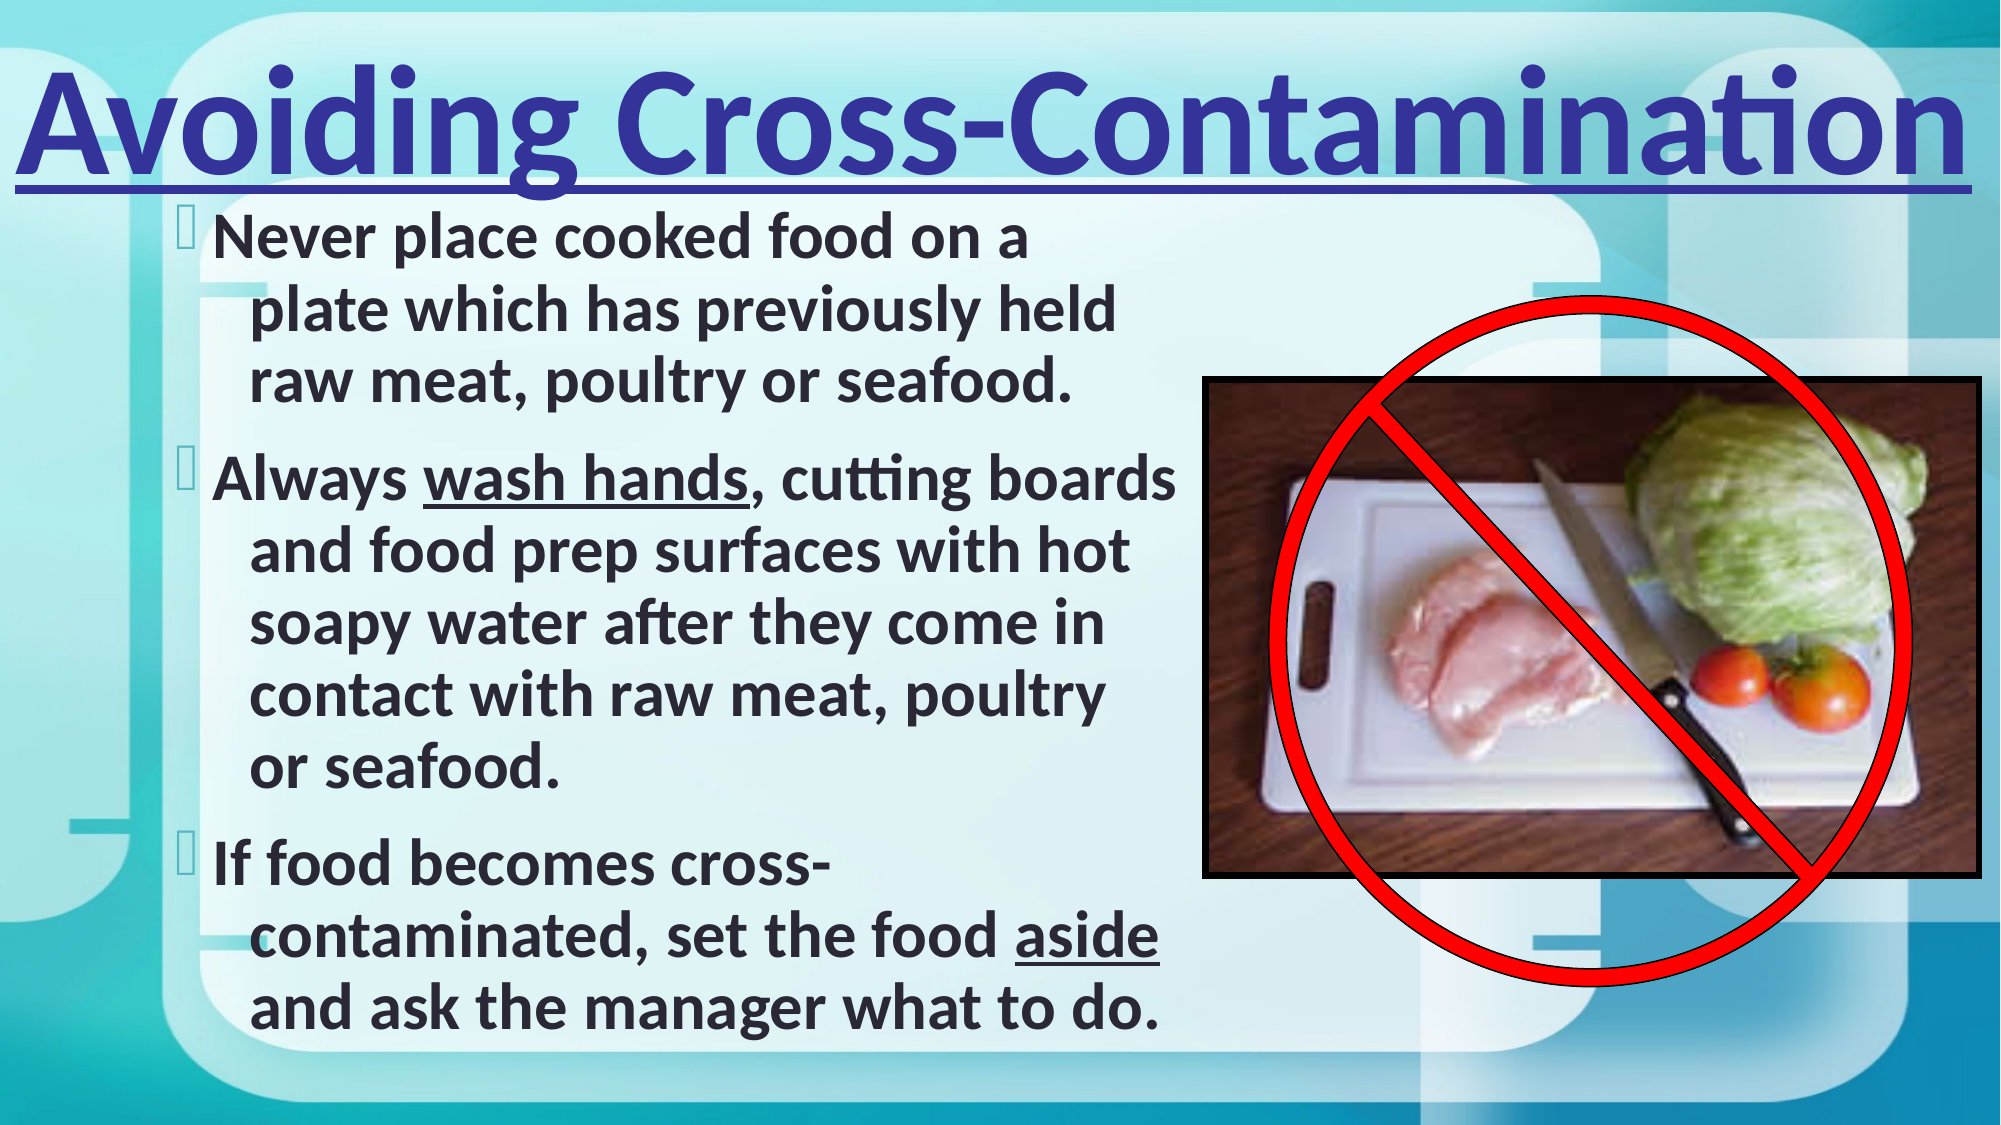

Avoiding Cross-Contamination
# Never place cooked food on a plate which has previously held raw meat, poultry or seafood.
Always wash hands, cutting boards and food prep surfaces with hot soapy water after they come in contact with raw meat, poultry or seafood.
If food becomes cross-contaminated, set the food aside and ask the manager what to do.